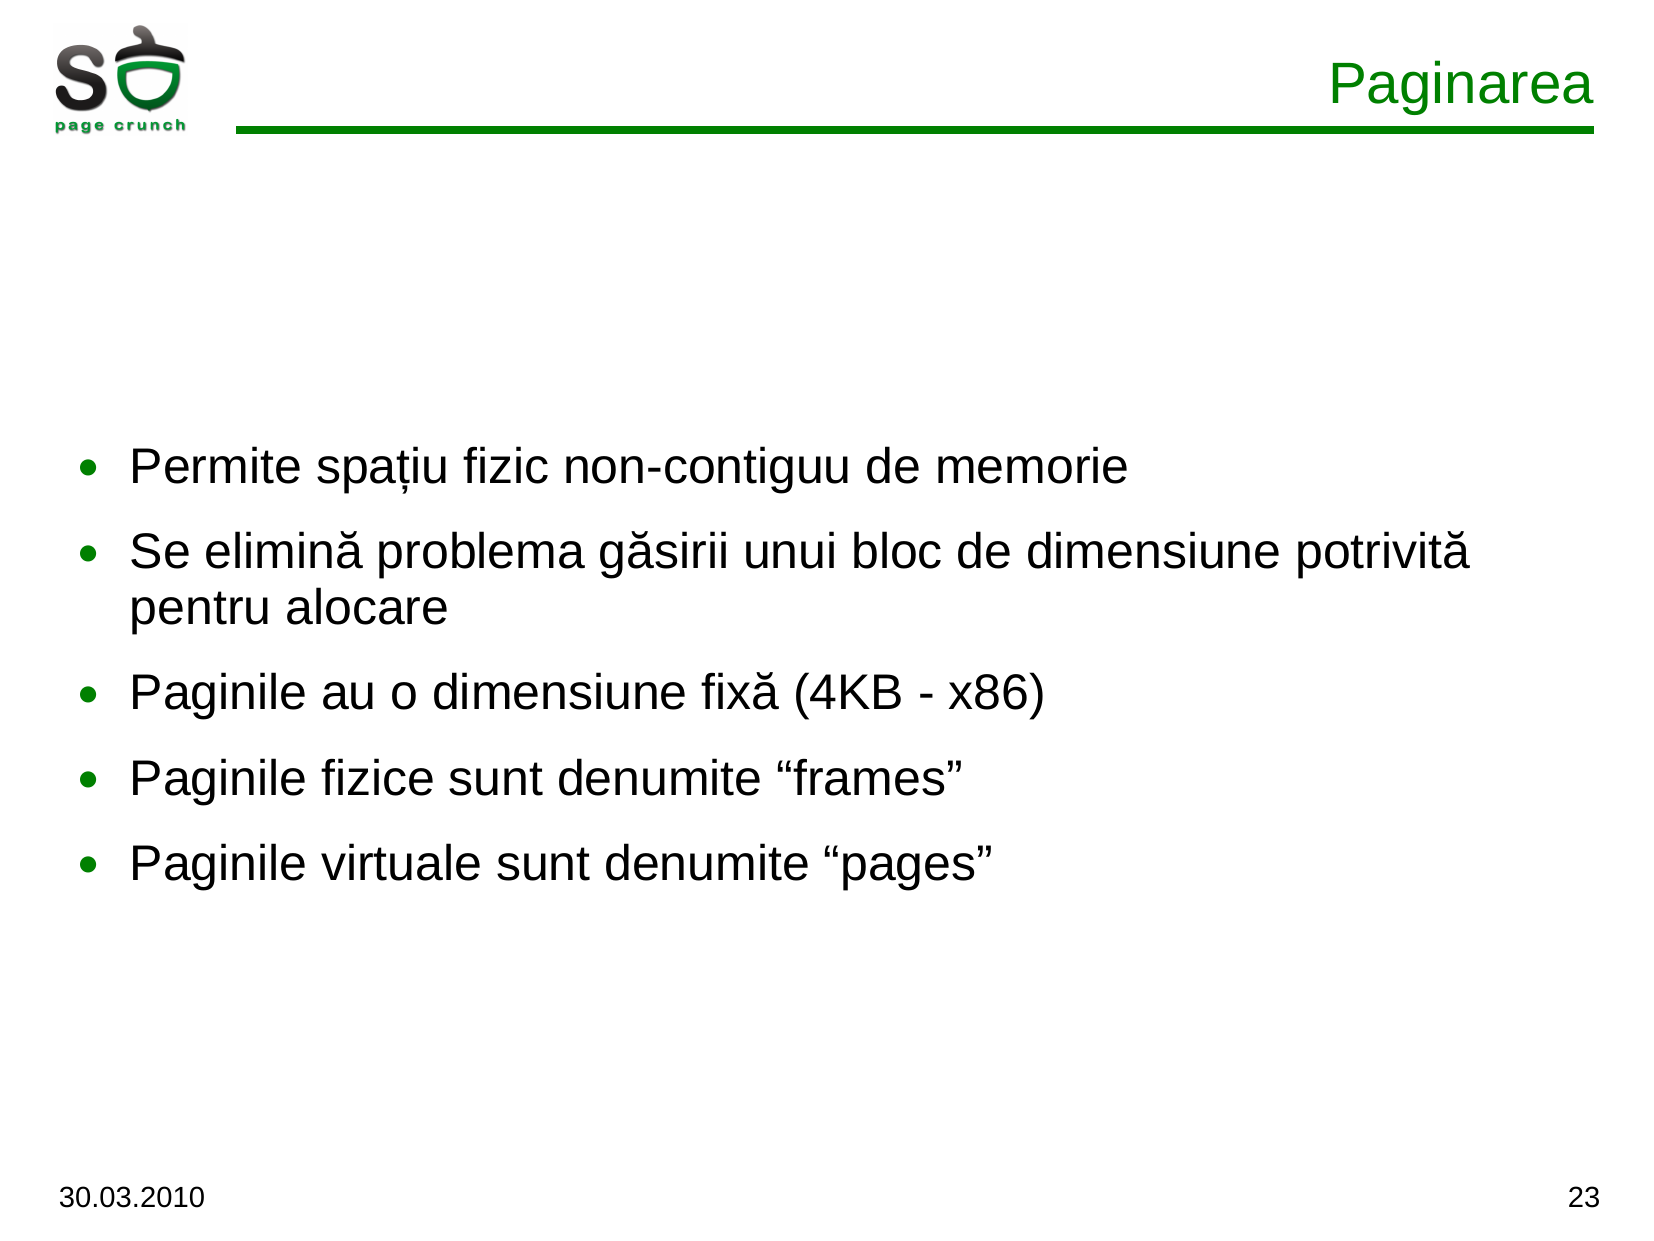

# Paginarea
Permite spațiu fizic non-contiguu de memorie
Se elimină problema găsirii unui bloc de dimensiune potrivită pentru alocare
Paginile au o dimensiune fixă (4KB - x86)
Paginile fizice sunt denumite “frames”
Paginile virtuale sunt denumite “pages”
30.03.2010
23